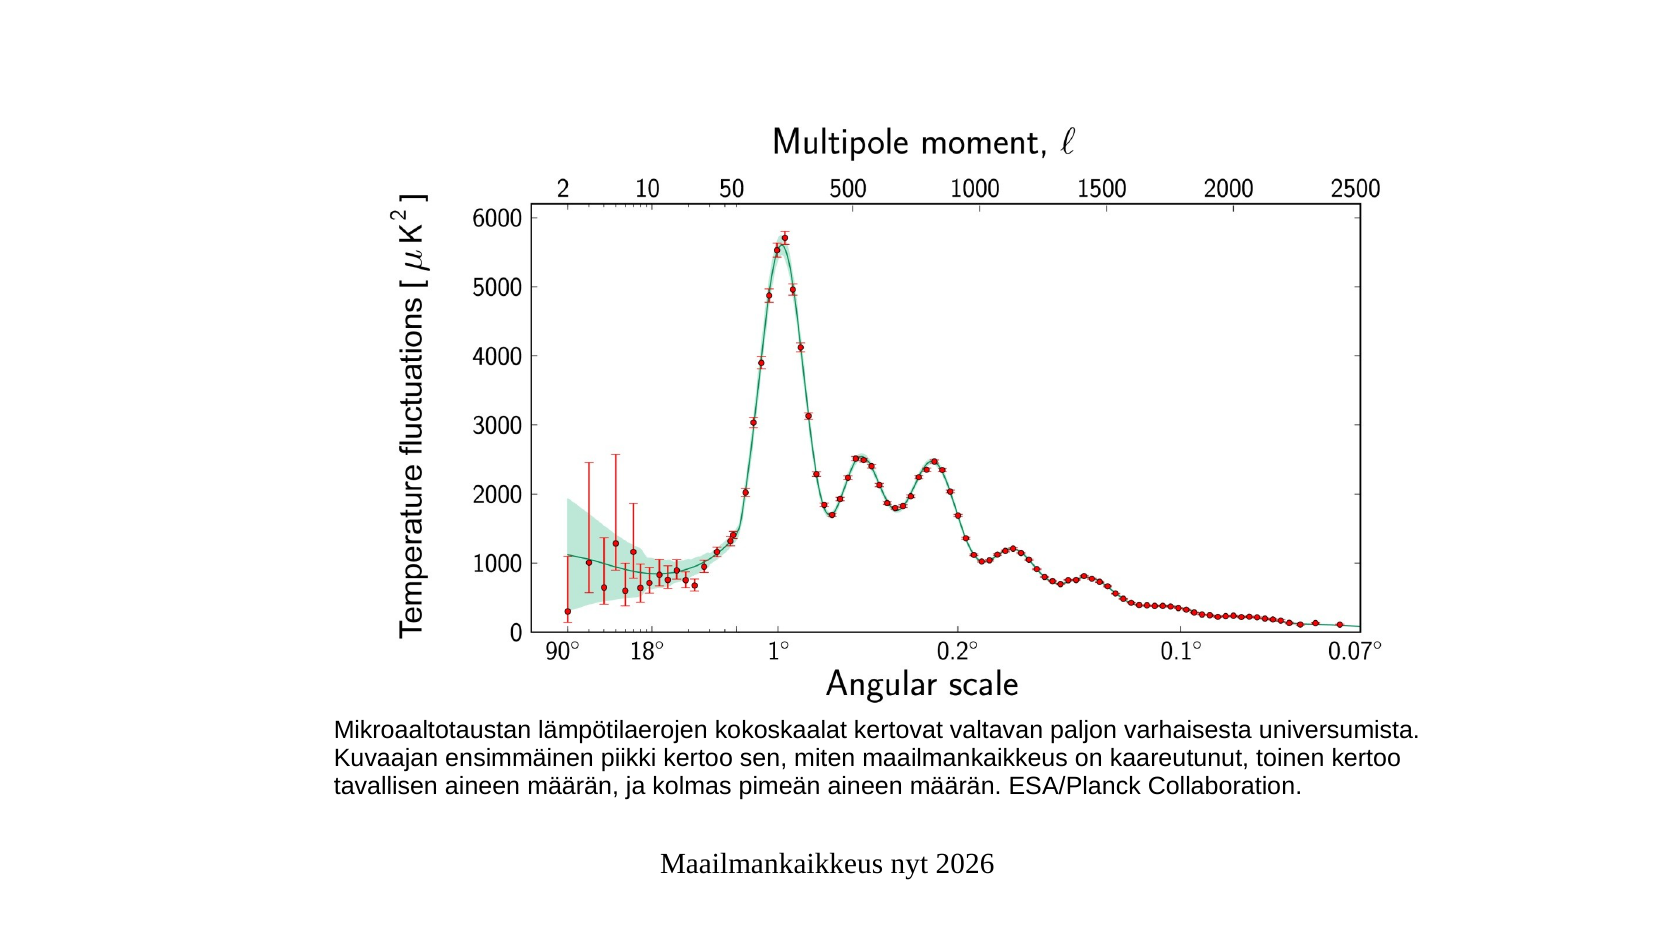

Mikroaaltotaustan lämpötilaerojen kokoskaalat kertovat valtavan paljon varhaisesta universumista. Kuvaajan ensimmäinen piikki kertoo sen, miten maailmankaikkeus on kaareutunut, toinen kertoo tavallisen aineen määrän, ja kolmas pimeän aineen määrän. ESA/Planck Collaboration.